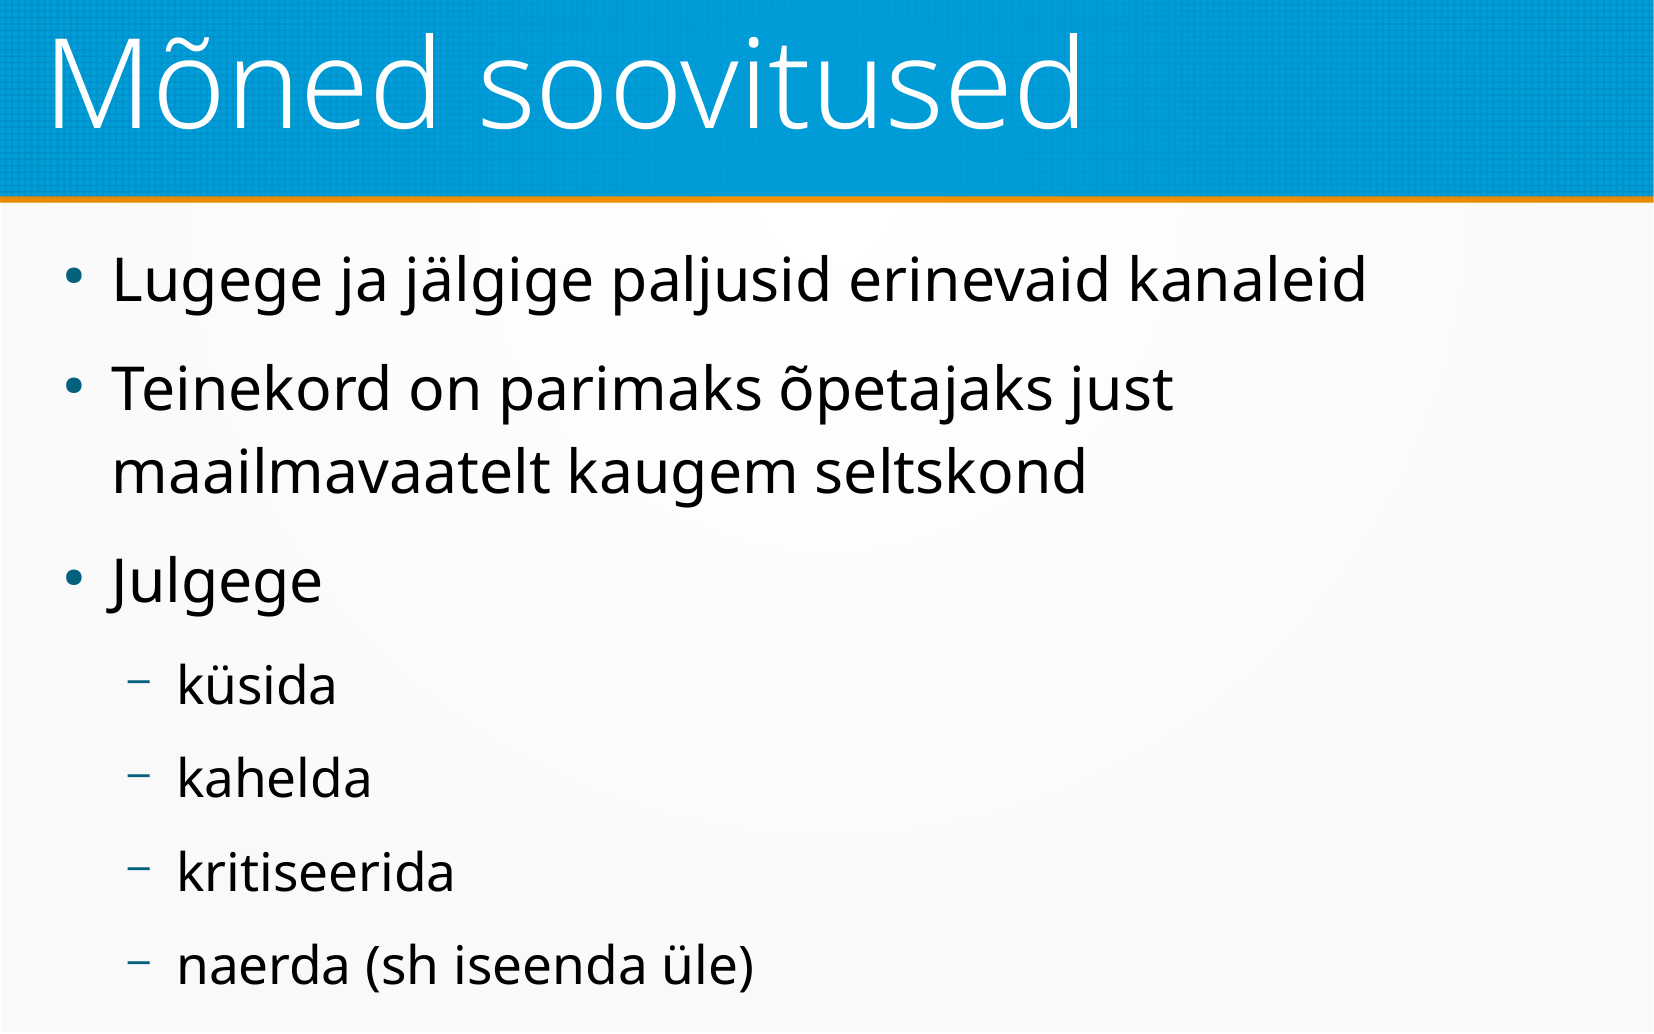

# Mõned soovitused
Lugege ja jälgige paljusid erinevaid kanaleid
Teinekord on parimaks õpetajaks just maailmavaatelt kaugem seltskond
Julgege
küsida
kahelda
kritiseerida
naerda (sh iseenda üle)